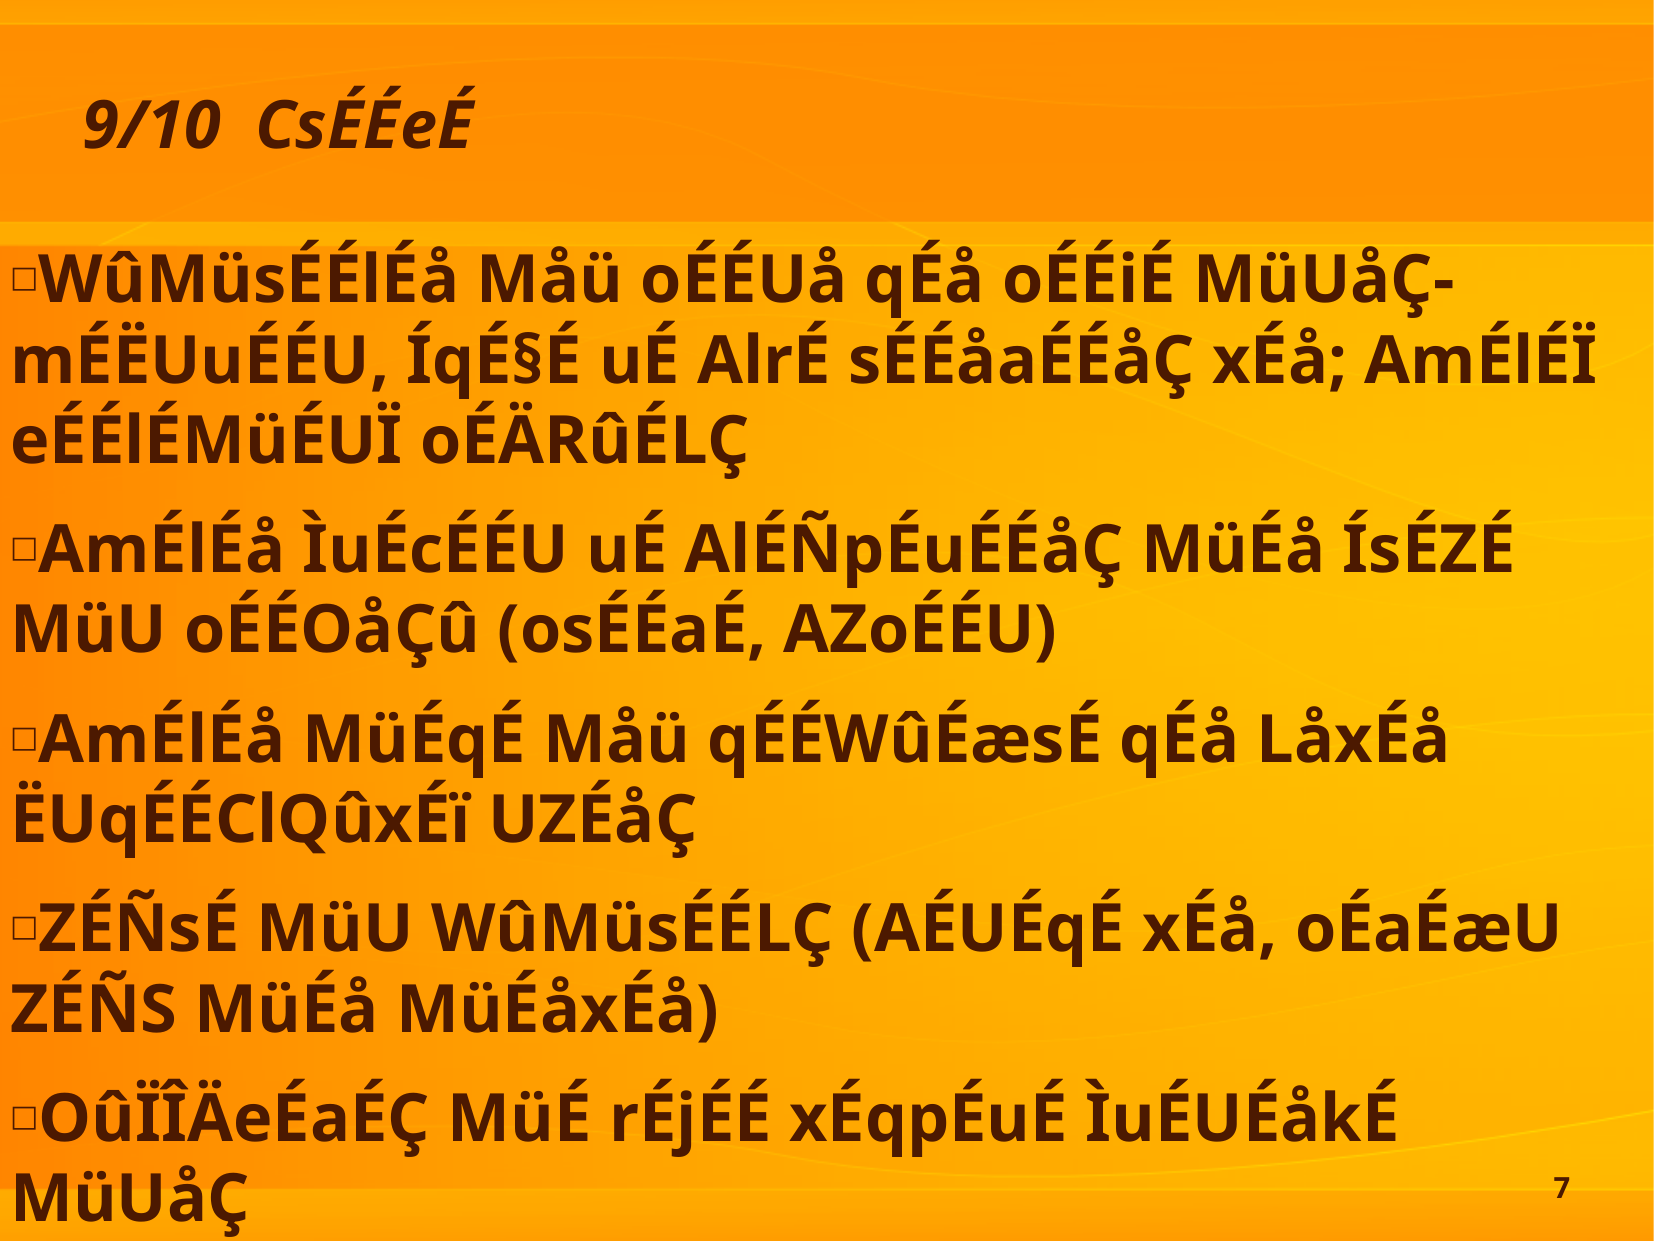

# 9/10 CsÉÉeÉ
WûMüsÉÉlÉå Måü oÉÉUå qÉå oÉÉiÉ MüUåÇ- mÉËUuÉÉU, ÍqÉ§É uÉ AlrÉ sÉÉåaÉÉåÇ xÉå; AmÉlÉÏ eÉÉlÉMüÉUÏ oÉÄRûÉLÇ
AmÉlÉå ÌuÉcÉÉU uÉ AlÉÑpÉuÉÉåÇ MüÉå ÍsÉZÉ MüU oÉÉOåÇû (osÉÉaÉ, AZoÉÉU)
AmÉlÉå MüÉqÉ Måü qÉÉWûÉæsÉ qÉå LåxÉå ËUqÉÉClQûxÉï UZÉåÇ
ZÉÑsÉ MüU WûMüsÉÉLÇ (AÉUÉqÉ xÉå, oÉaÉæU ZÉÑS MüÉå MüÉåxÉå)
OûÏÎÄeÉaÉÇ MüÉ rÉjÉÉ xÉqpÉuÉ ÌuÉUÉåkÉ MüUåÇ